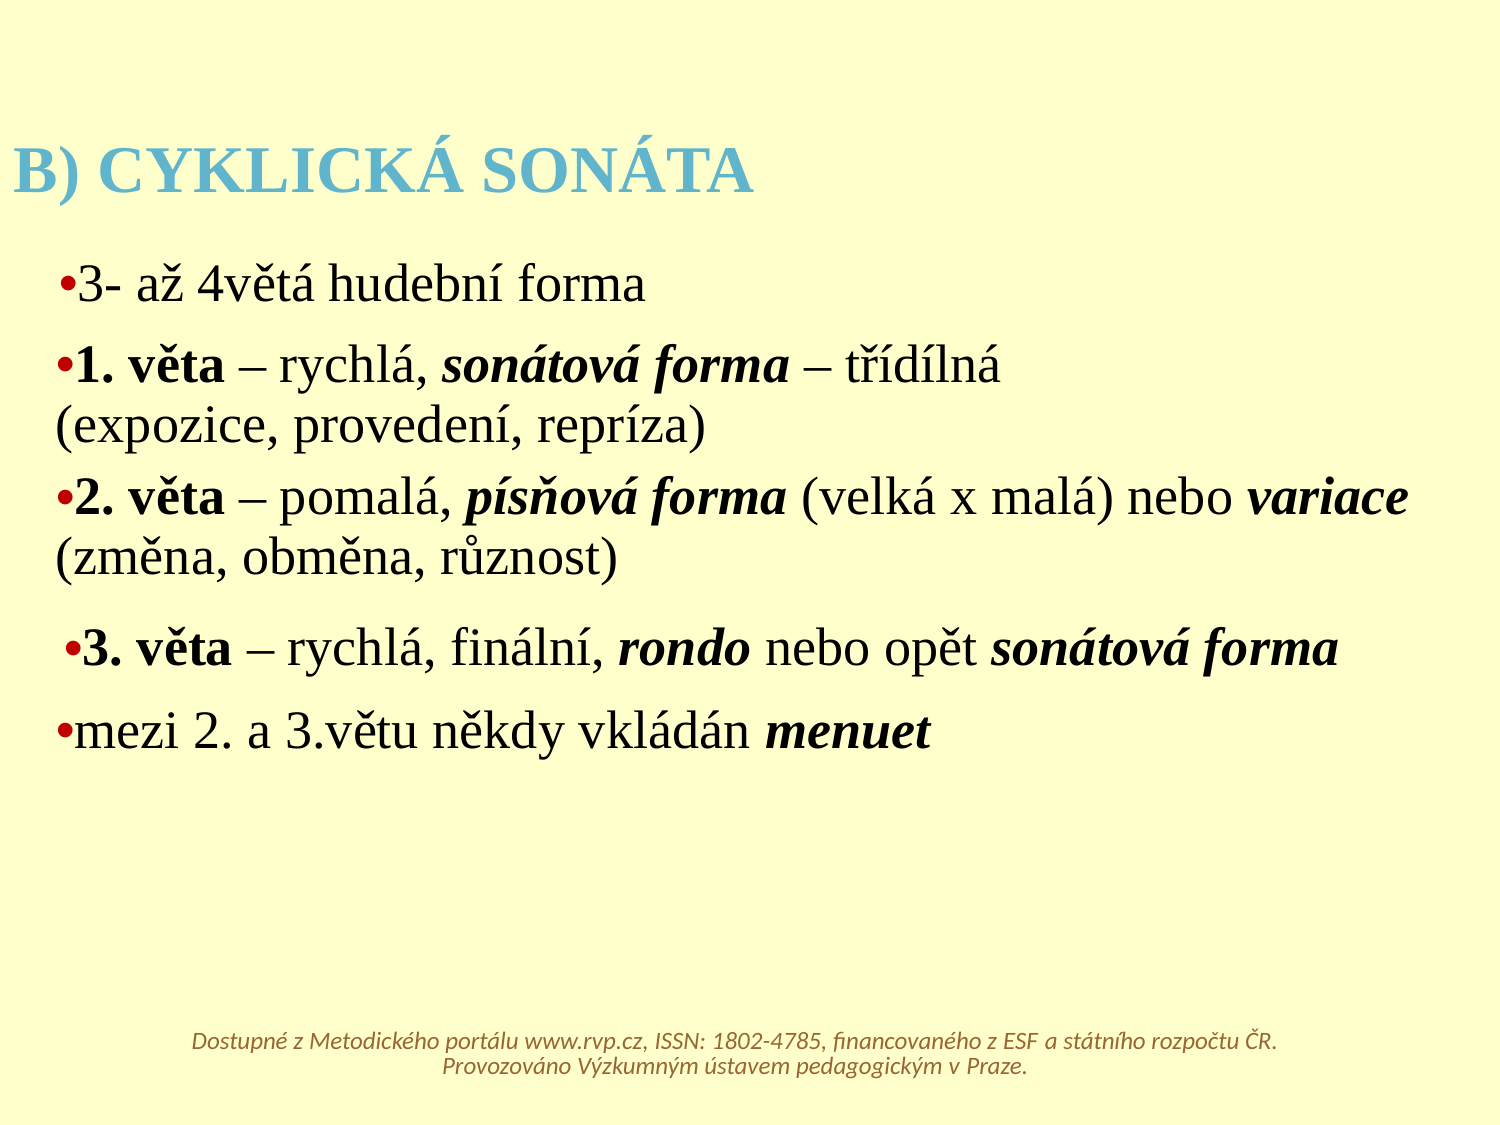

B) CYKLICKÁ SONÁTA
3- až 4větá hudební forma
1. věta – rychlá, sonátová forma – třídílná
(expozice, provedení, repríza)
2. věta – pomalá, písňová forma (velká x malá) nebo variace
(změna, obměna, různost)
3. věta – rychlá, finální, rondo nebo opět sonátová forma
mezi 2. a 3.větu někdy vkládán menuet
Dostupné z Metodického portálu www.rvp.cz, ISSN: 1802-4785, financovaného z ESF a státního rozpočtu ČR. Provozováno Výzkumným ústavem pedagogickým v Praze.